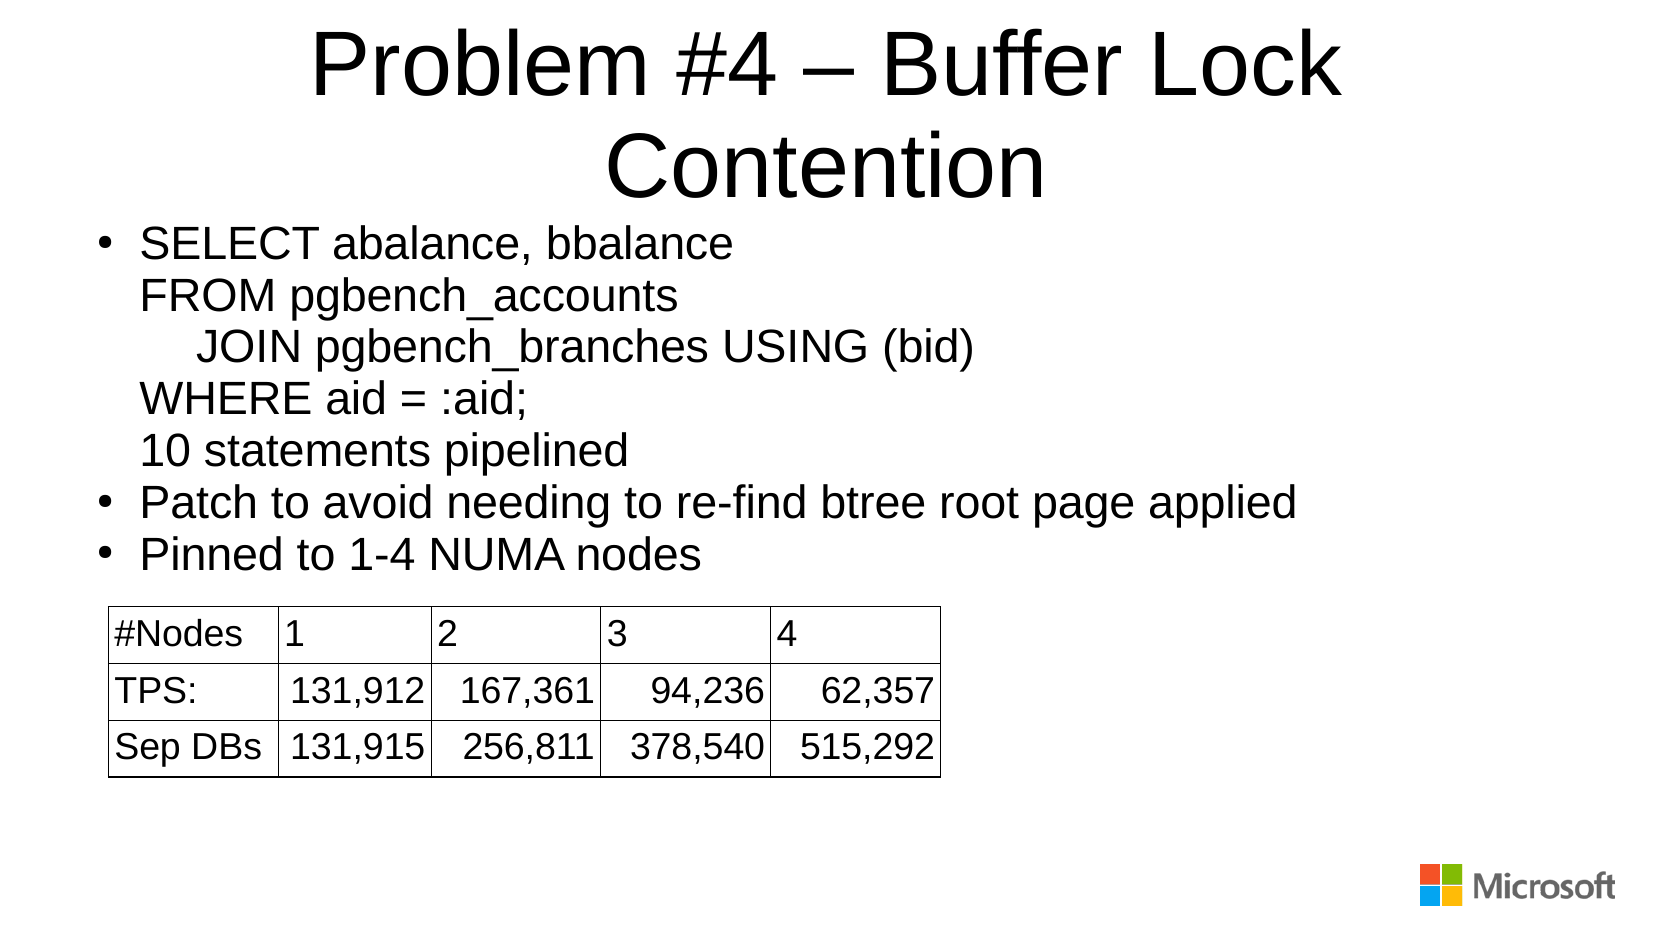

# Problem #4 – Buffer Lock Contention
SELECT abalance, bbalance
FROM pgbench_accounts
JOIN pgbench_branches USING (bid)
WHERE aid = :aid;
10 statements pipelined
Patch to avoid needing to re-find btree root page applied
Pinned to 1-4 NUMA nodes
| #Nodes | 1 | 2 | 3 | 4 |
| --- | --- | --- | --- | --- |
| TPS: | 131,912 | 167,361 | 94,236 | 62,357 |
| Sep DBs | 131,915 | 256,811 | 378,540 | 515,292 |